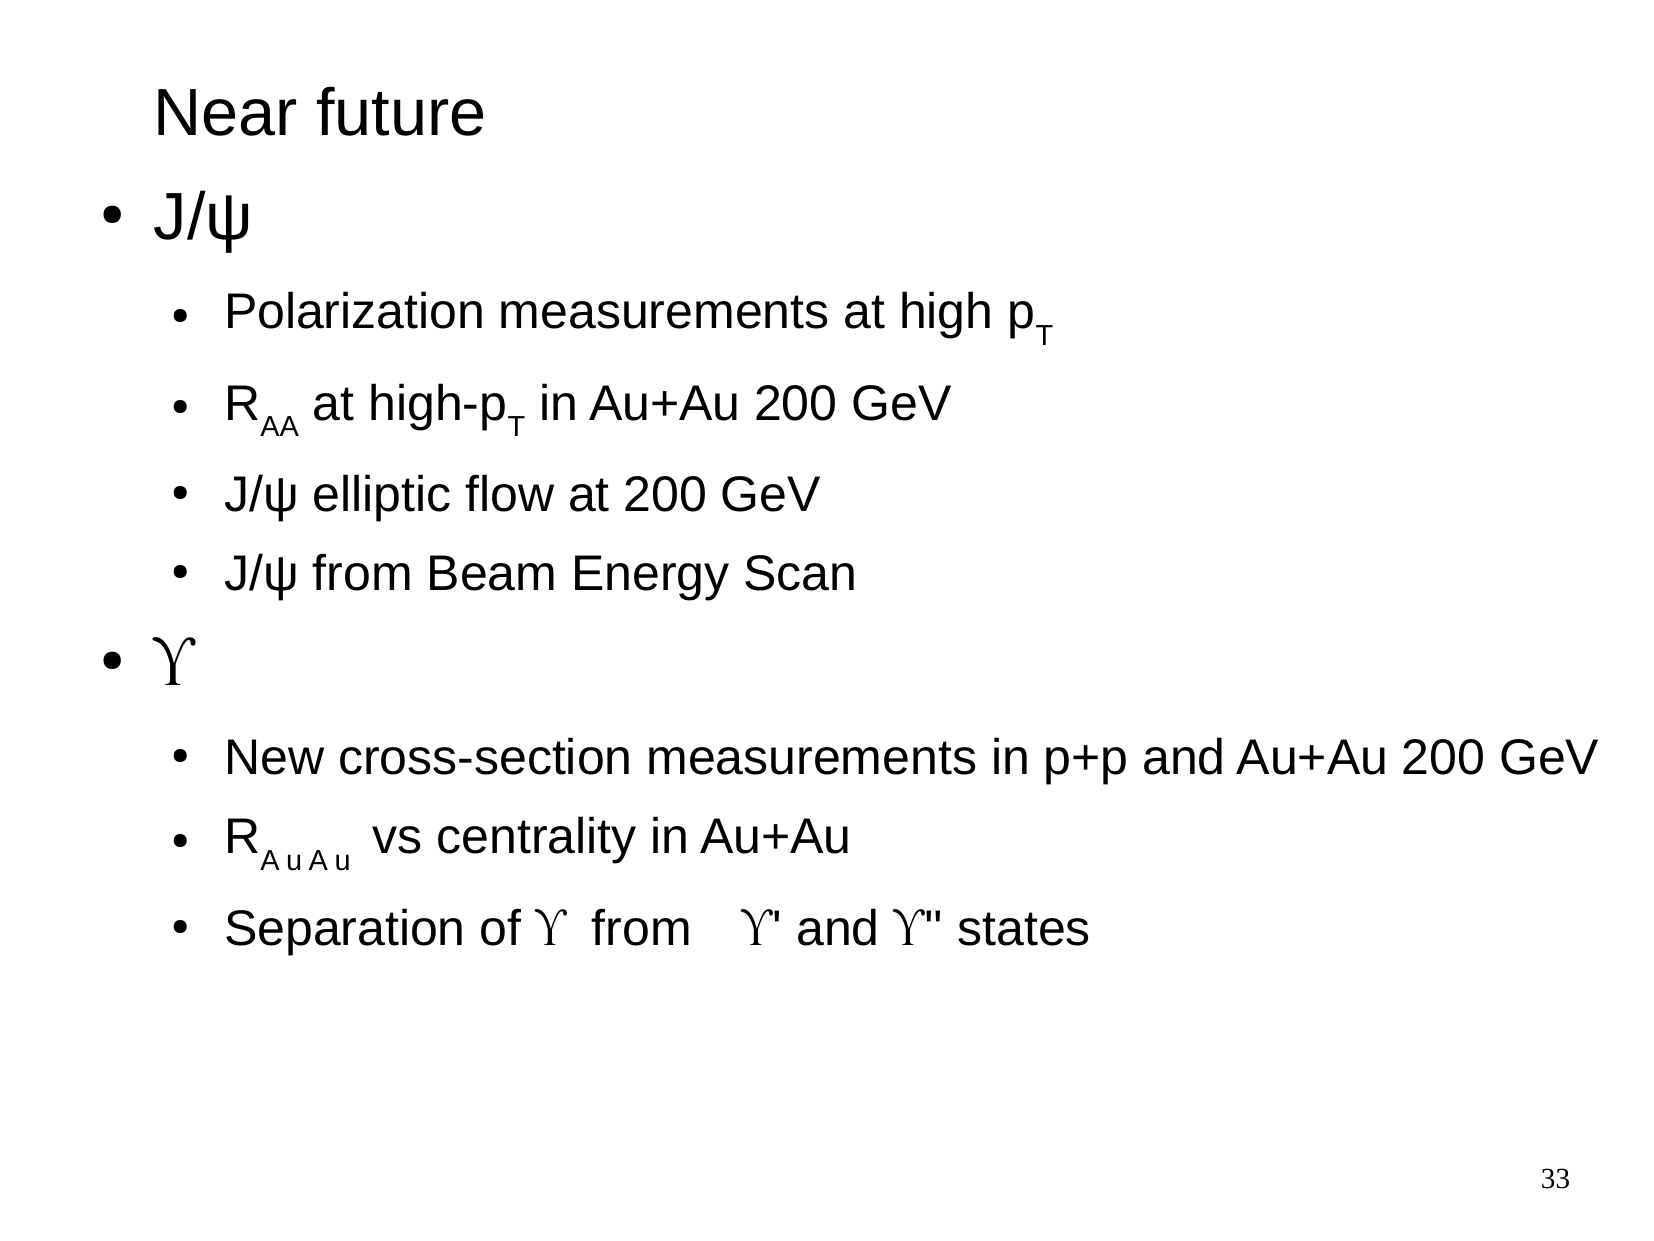

# Near future
J/ψ
Polarization measurements at high pT
RAA at high-pT in Au+Au 200 GeV
J/ψ elliptic flow at 200 GeV
J/ψ from Beam Energy Scan
¡
New cross-section measurements in p+p and Au+Au 200 GeV
RA u A u vs centrality in Au+Au
Separation of ¡ from ¡' and ¡'' states
33